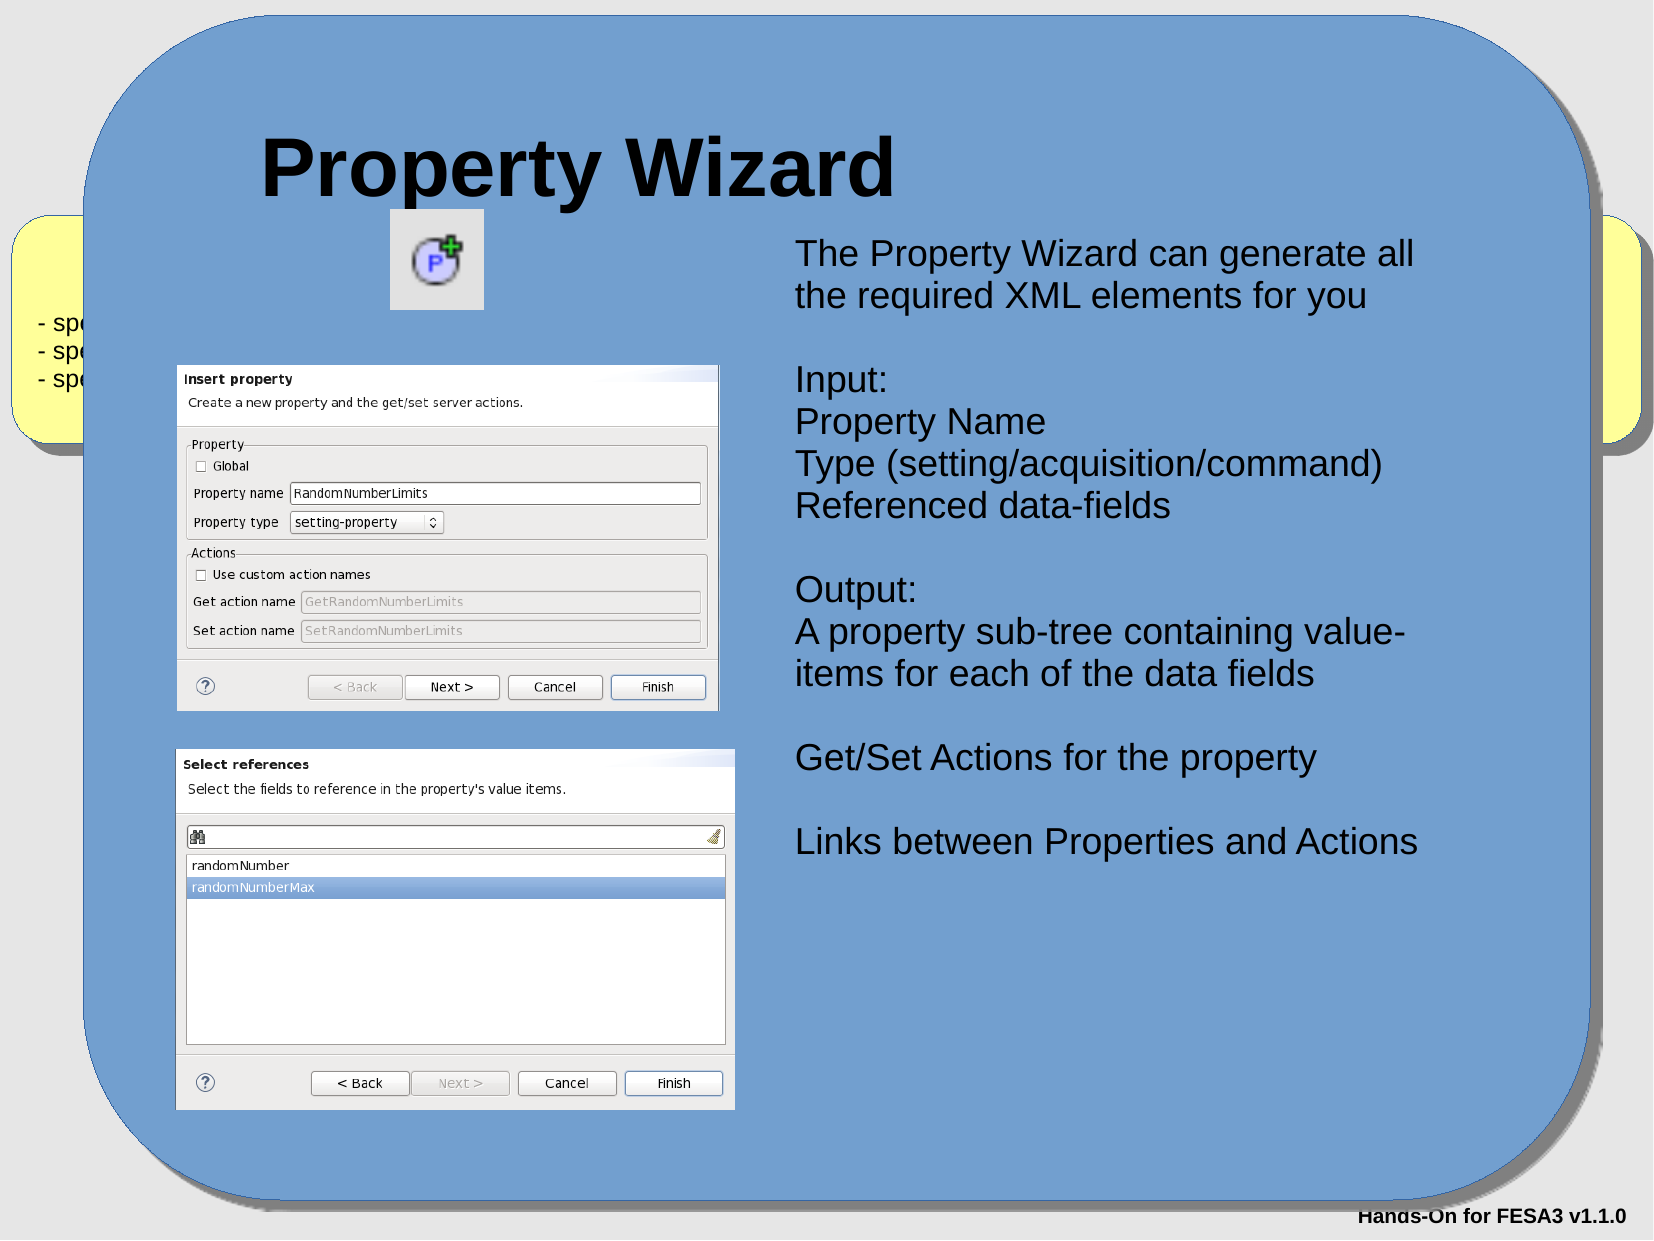

Property Wizard
The Property Wizard can generate all the required XML elements for you
Input:
Property Name
Type (setting/acquisition/command)
Referenced data-fields
Output:
A property sub-tree containing value-items for each of the data fields
Get/Set Actions for the property
Links between Properties and Actions